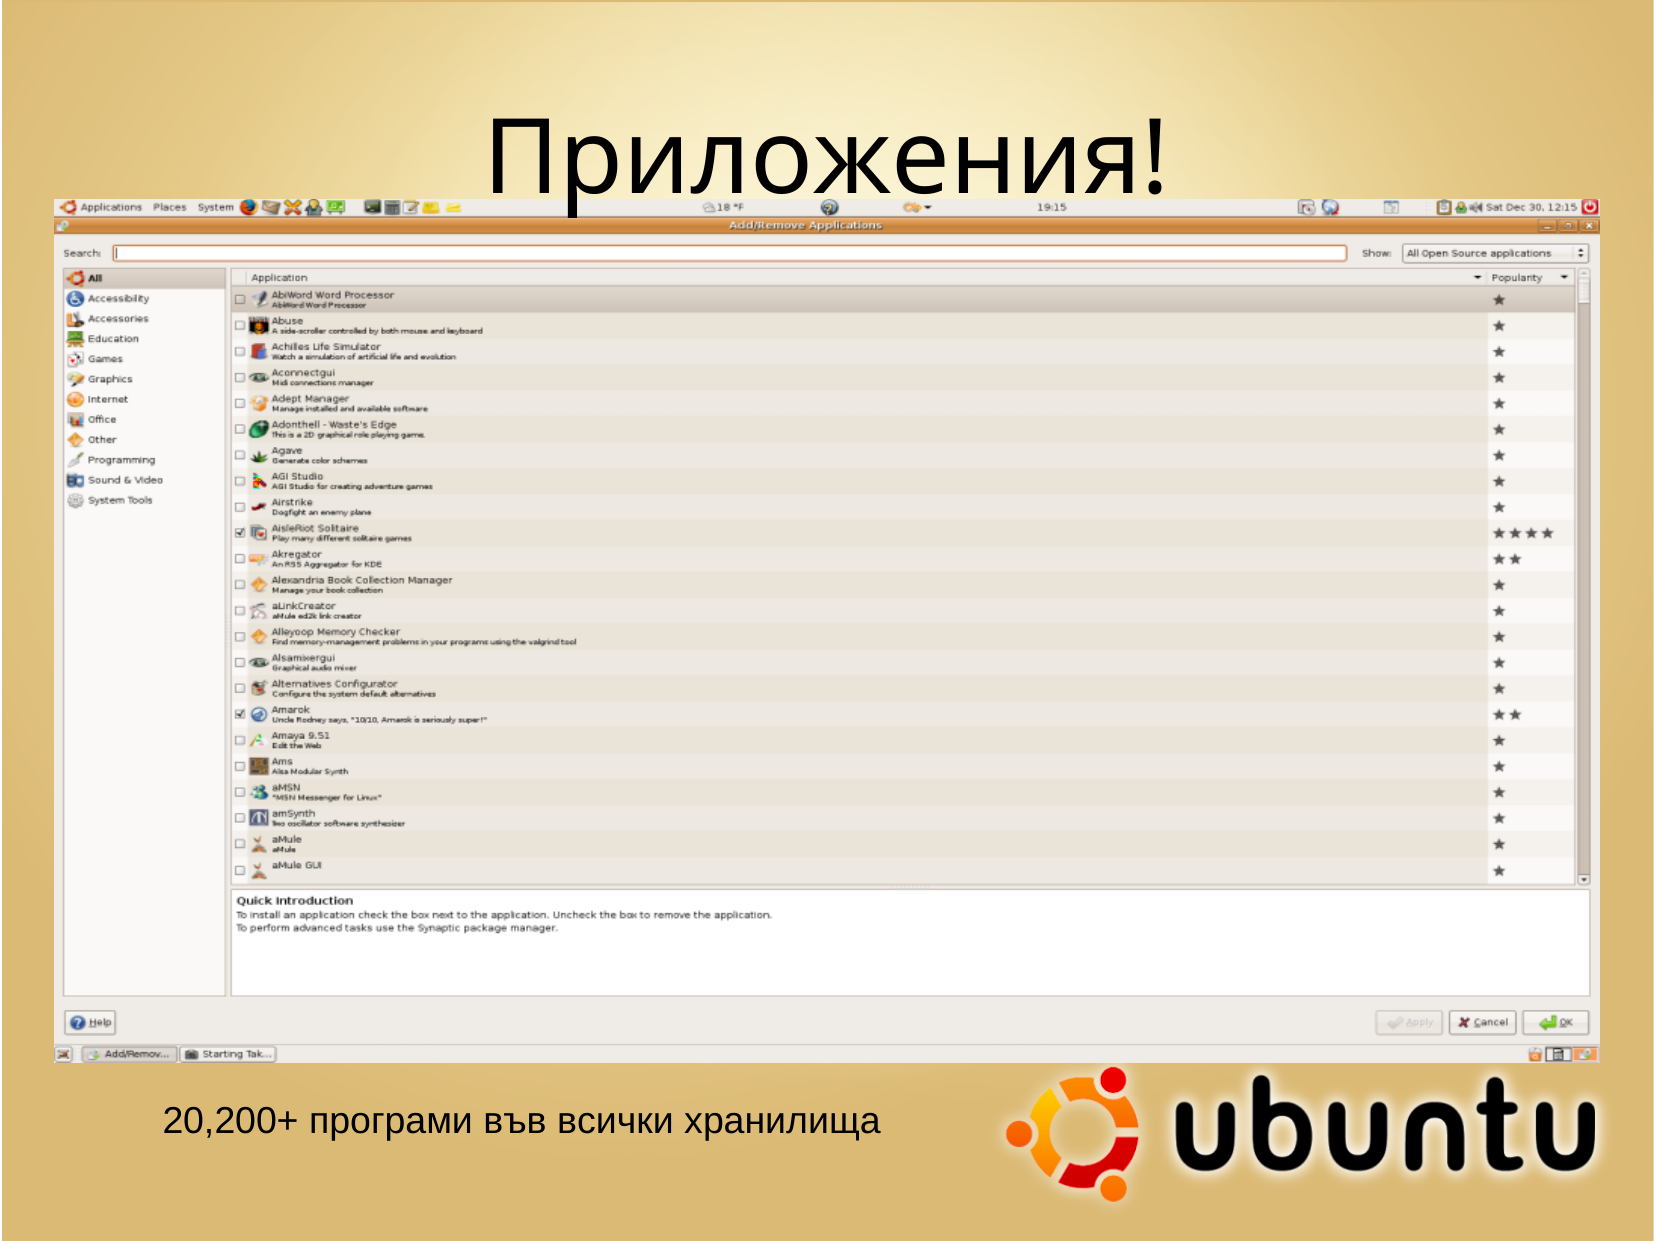

# Приложения!
20,200+ програми във всички хранилища